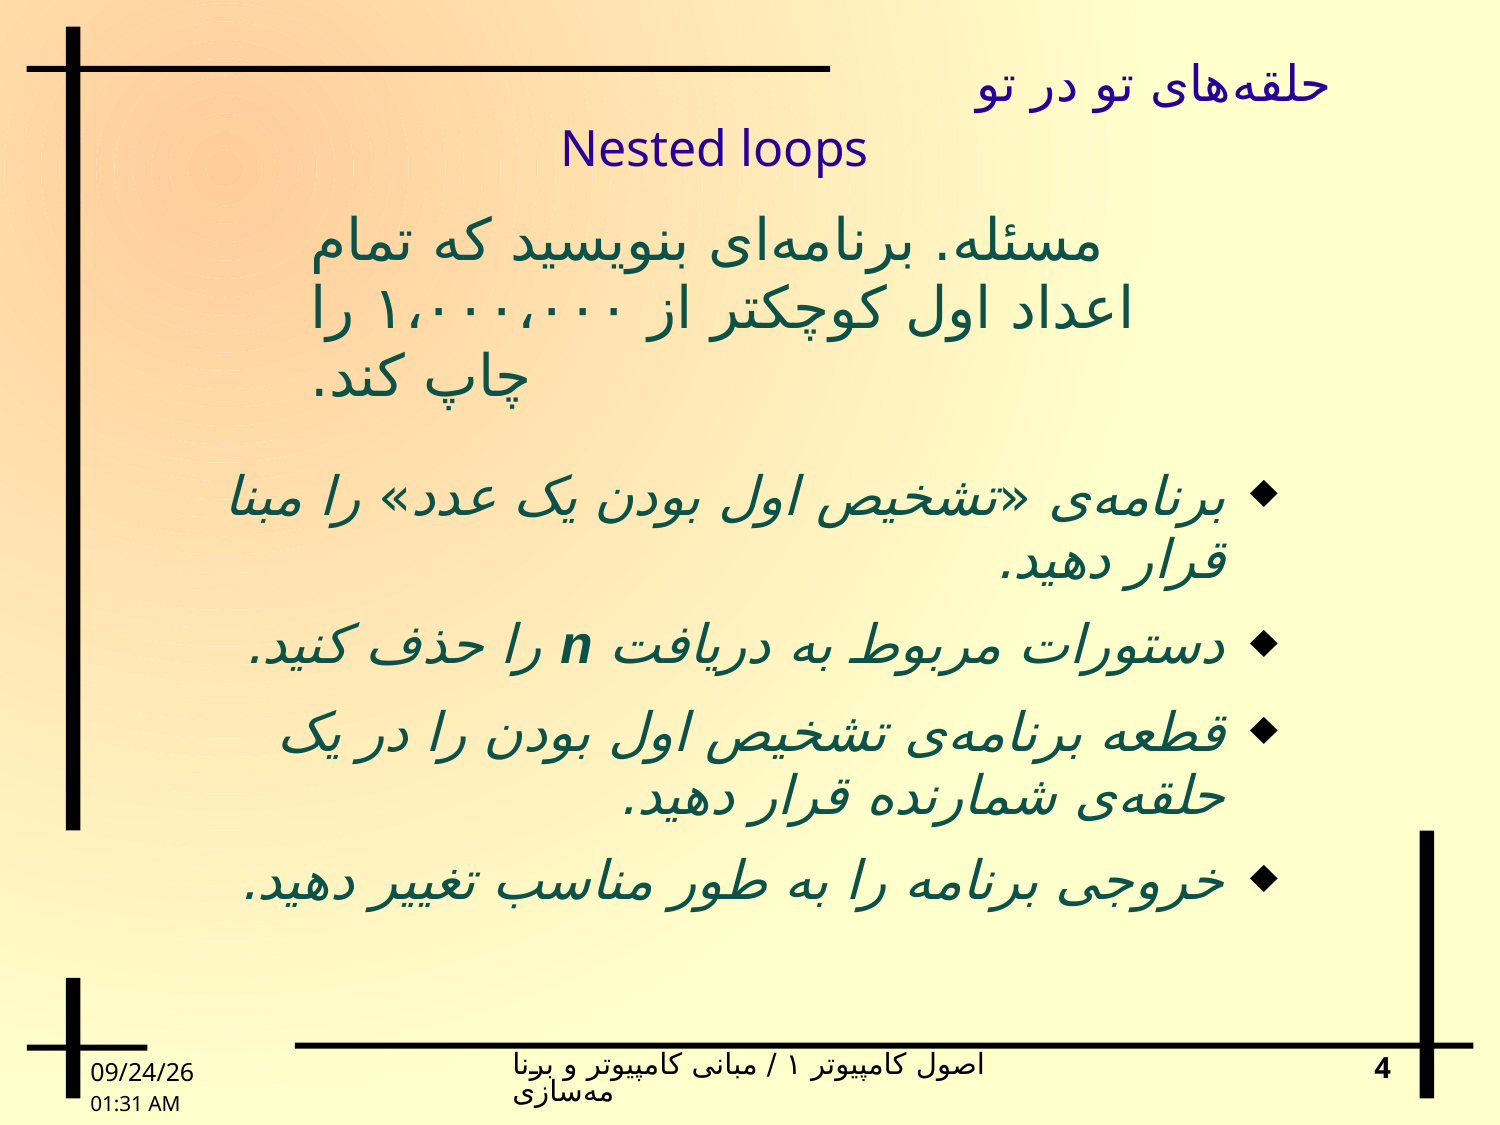

حلقه‌‌های تو در تو Nested loops
مسئله. برنامه‌ای بنویسید که تمام اعداد اول کوچکتر از ۱،۰۰۰،۰۰۰ را چاپ کند.
# برنامه‌ی «تشخیص اول بودن یک عدد» را مبنا قرار دهید.
دستورات مربوط به دریافت n را حذف کنید.
قطعه برنامه‌ی تشخیص اول بودن را در یک حلقه‌ی شمارنده قرار دهید.
خروجی برنامه را به طور مناسب تغییر دهید.
اصول کامپیوتر ۱ / مبانی کامپیوتر و برنامه‌سازی
4